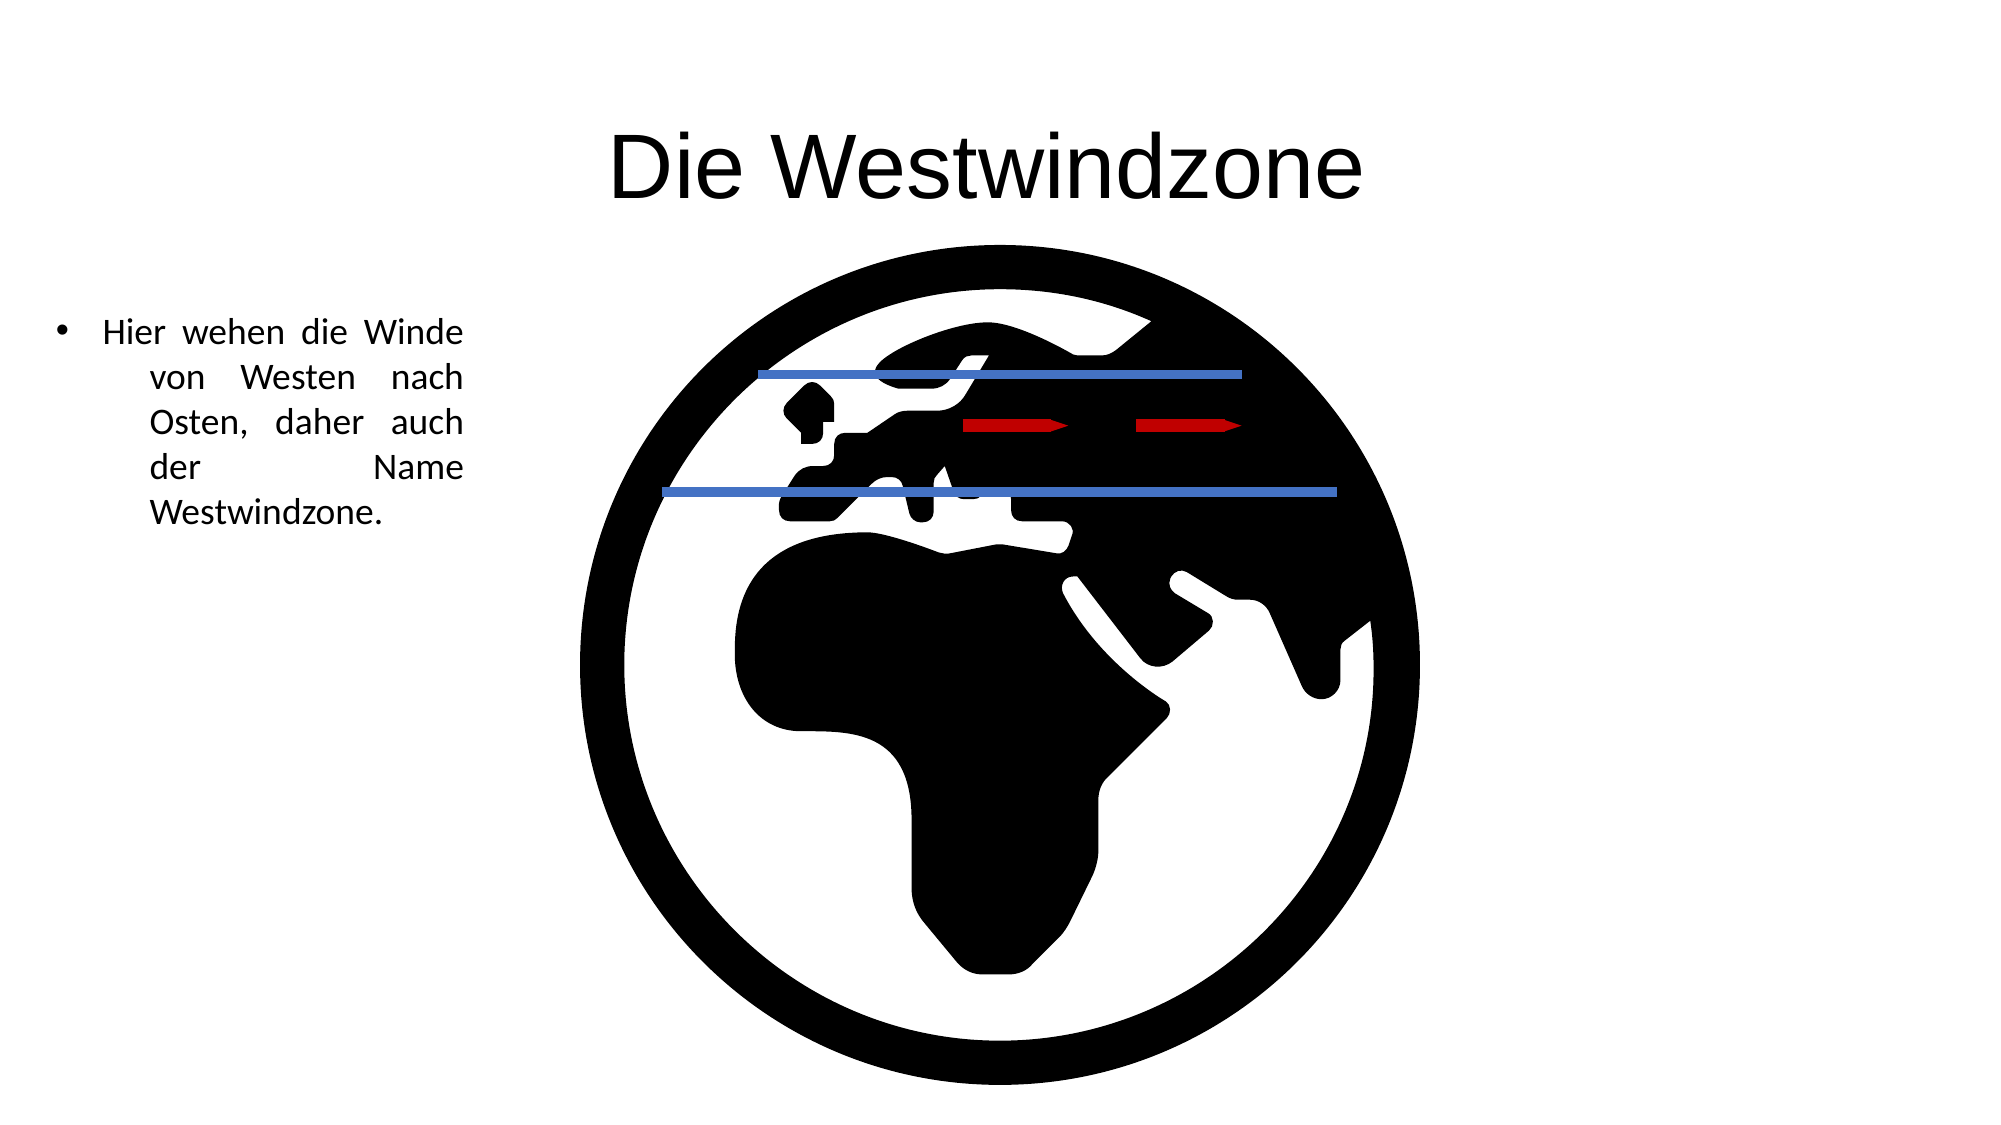

# Die Westwindzone
Hier wehen die Winde von Westen nach Osten, daher auch der Name Westwindzone.